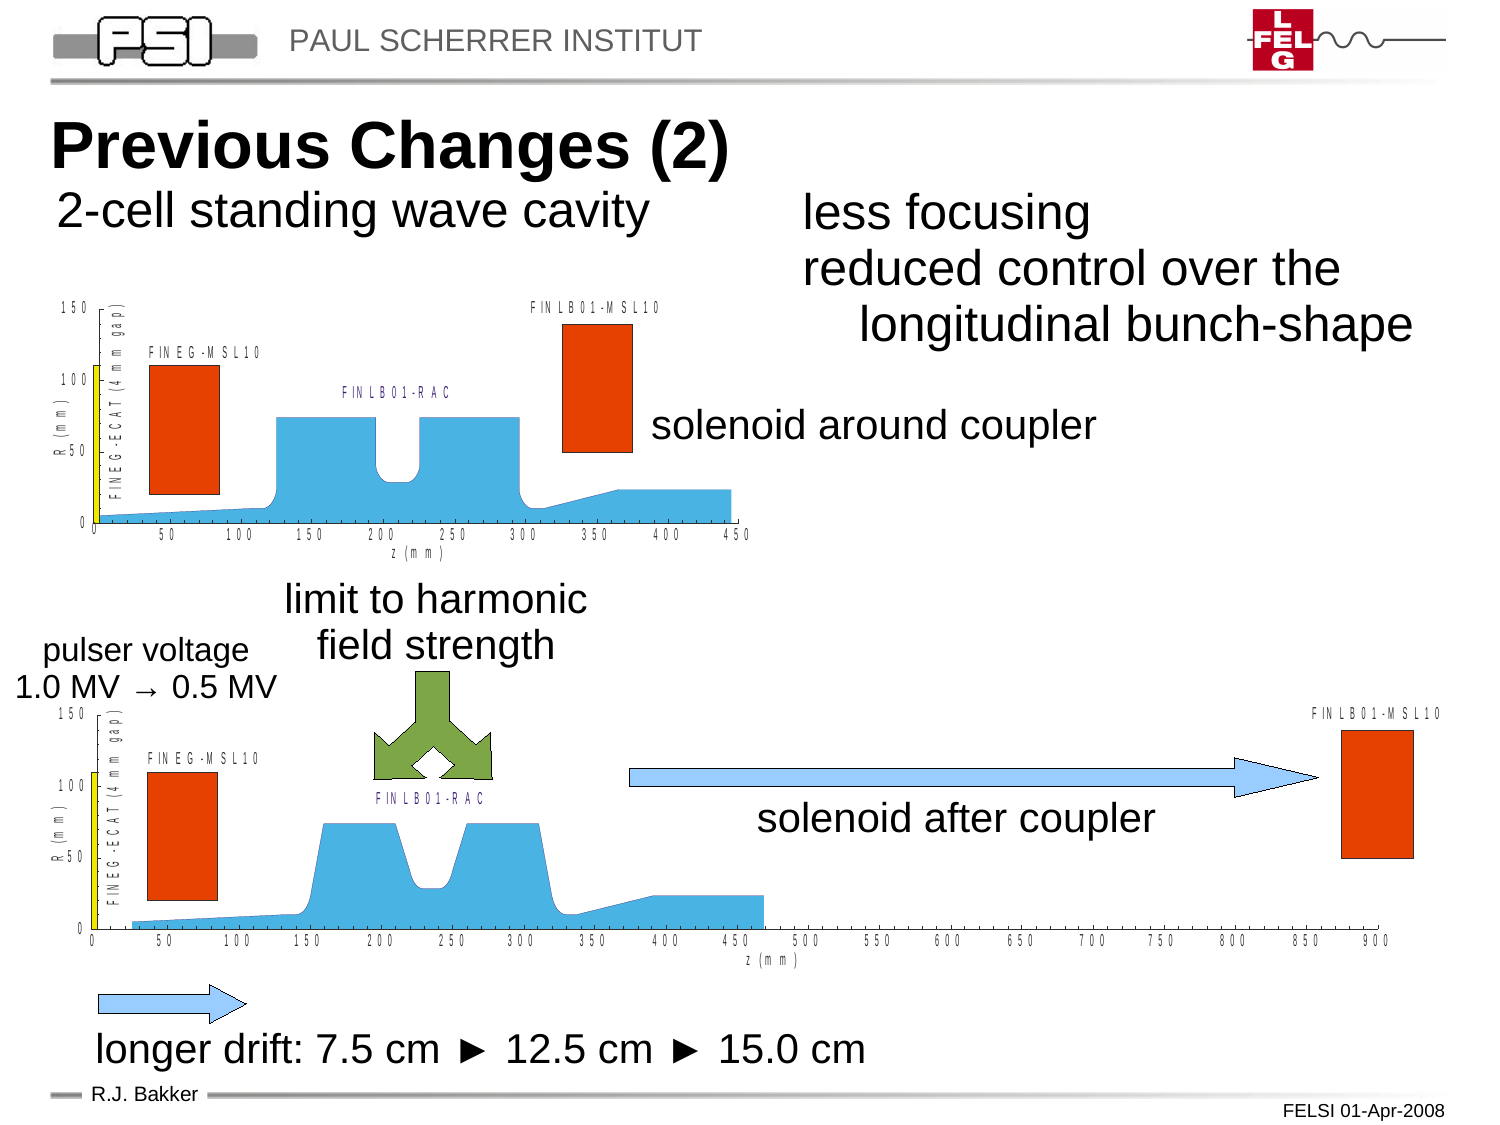

# Previous Changes (2)
2-cell standing wave cavity
less focusing
reduced control over the
longitudinal bunch-shape
solenoid around coupler
limit to harmonic
field strength
pulser voltage
1.0 MV → 0.5 MV
solenoid after coupler
longer drift: 7.5 cm ► 12.5 cm ► 15.0 cm